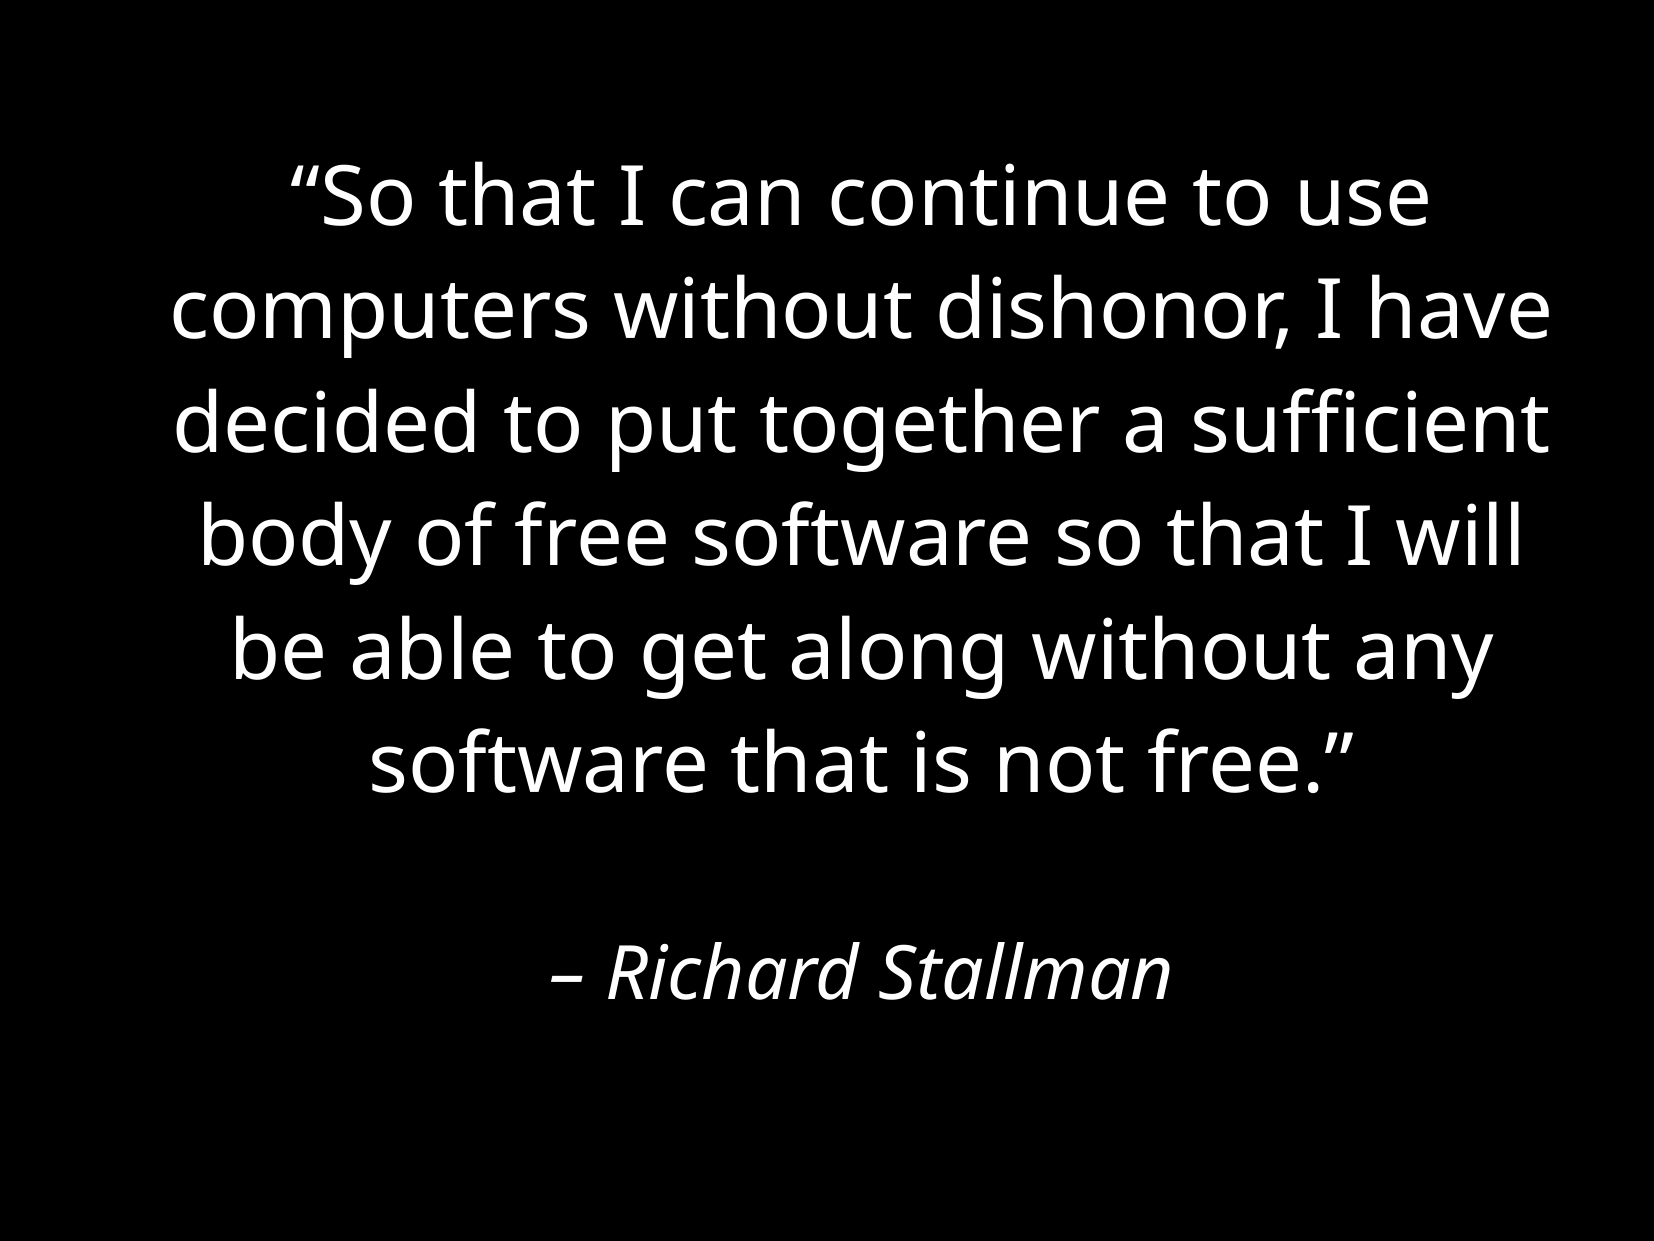

# “So that I can continue to use computers without dishonor, I have decided to put together a sufficient body of free software so that I will be able to get along without any software that is not free.”
– Richard Stallman